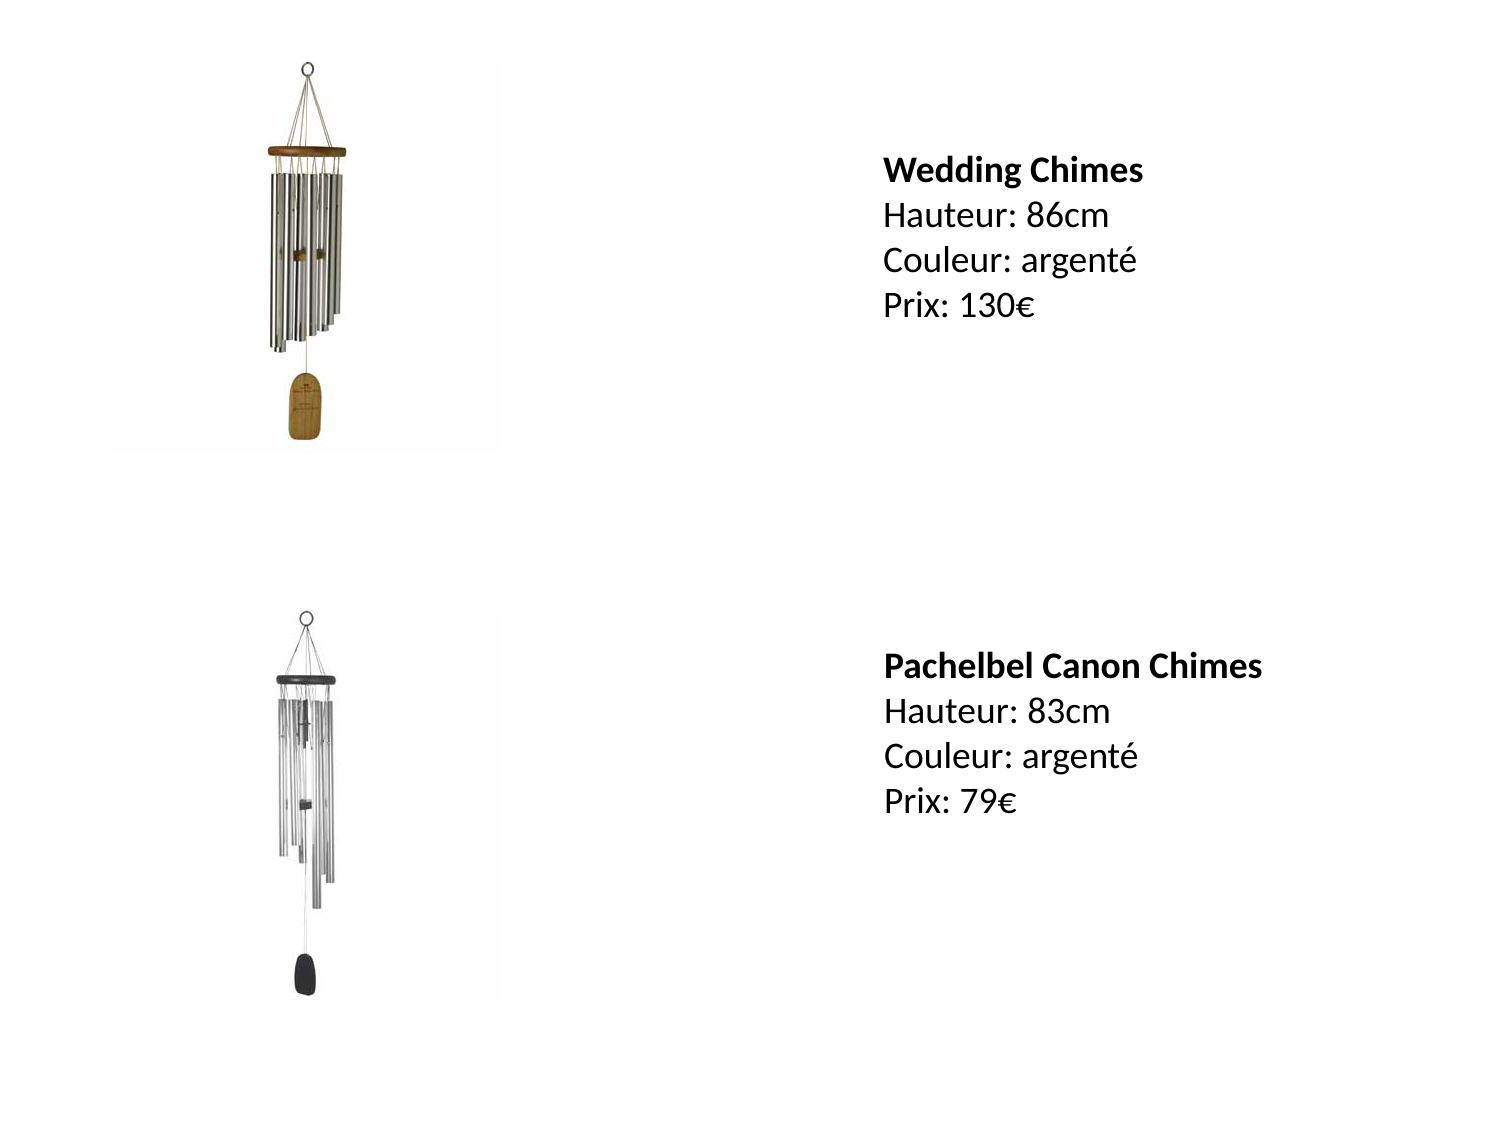

Wedding Chimes
Hauteur: 86cm
Couleur: argenté
Prix: 130€
Pachelbel Canon Chimes
Hauteur: 83cm
Couleur: argenté
Prix: 79€